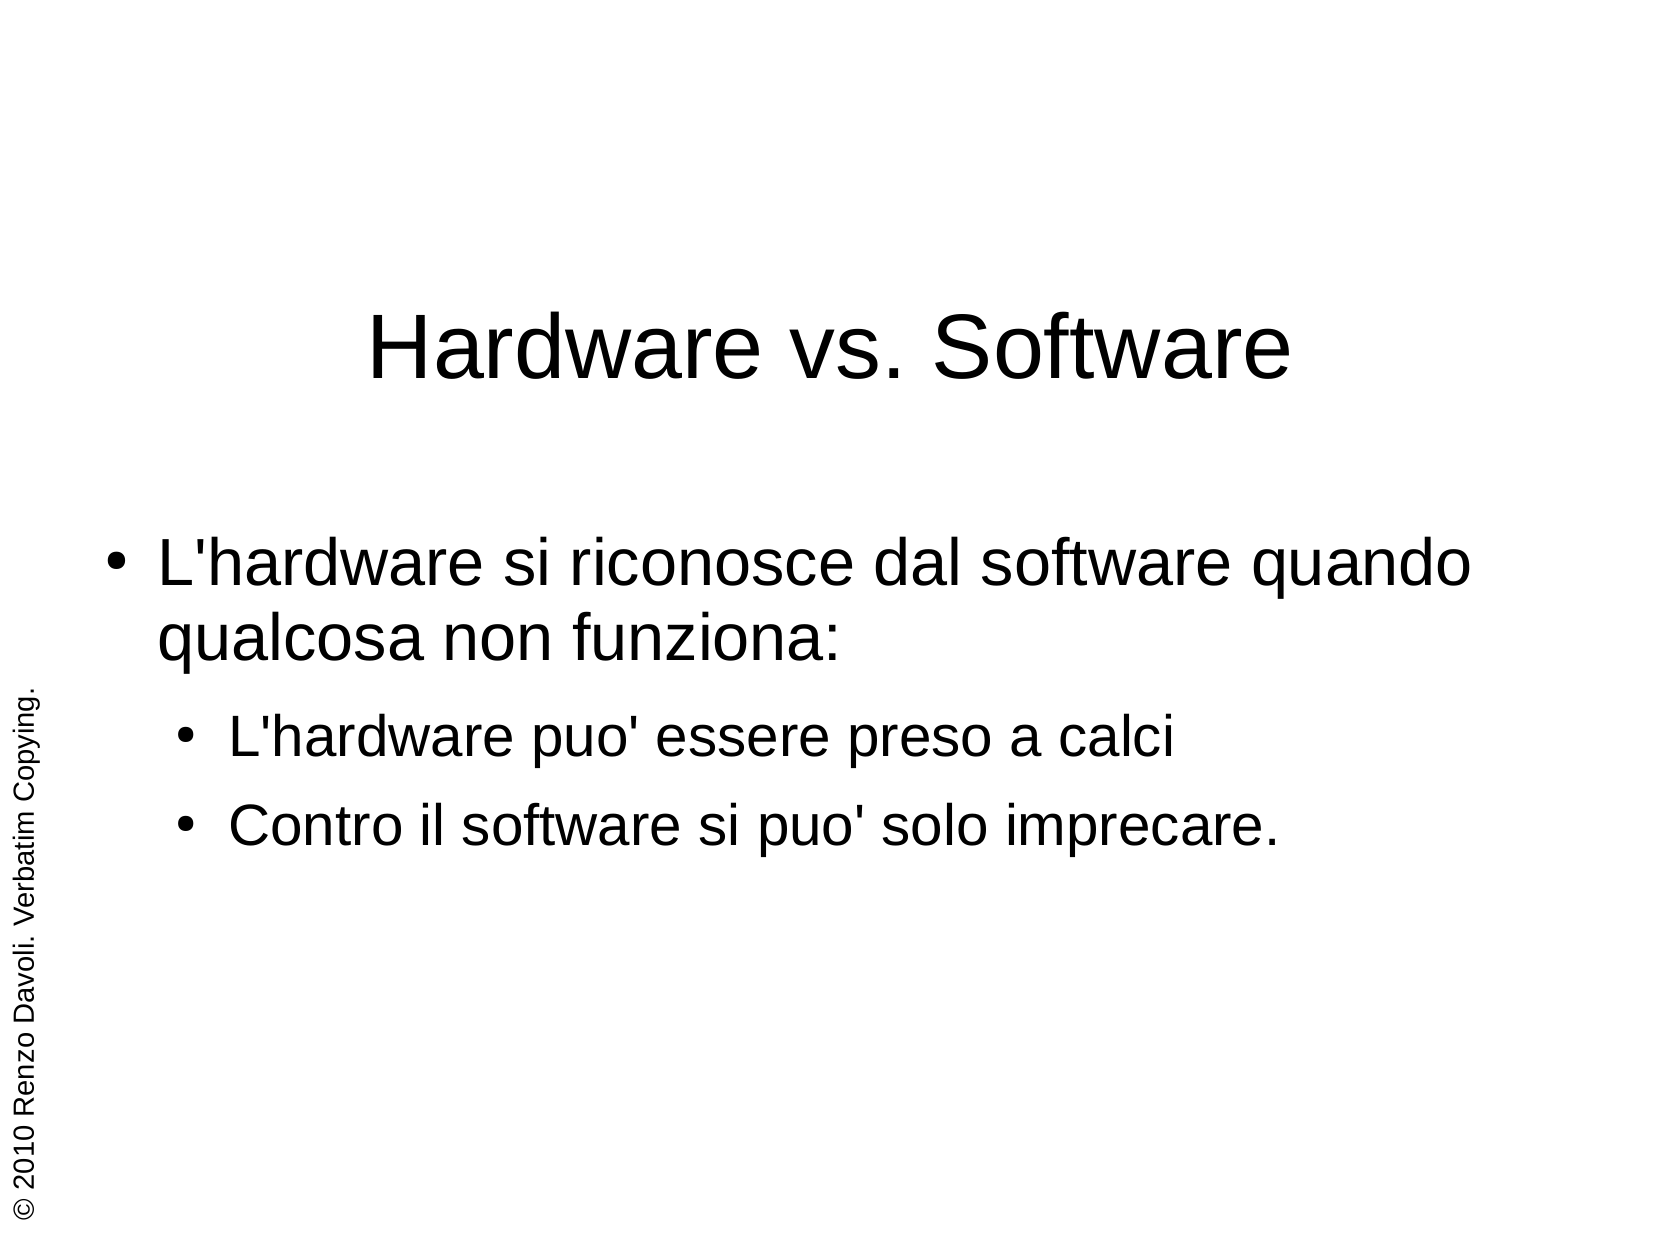

# Hardware vs. Software
L'hardware si riconosce dal software quando qualcosa non funziona:
L'hardware puo' essere preso a calci
Contro il software si puo' solo imprecare.